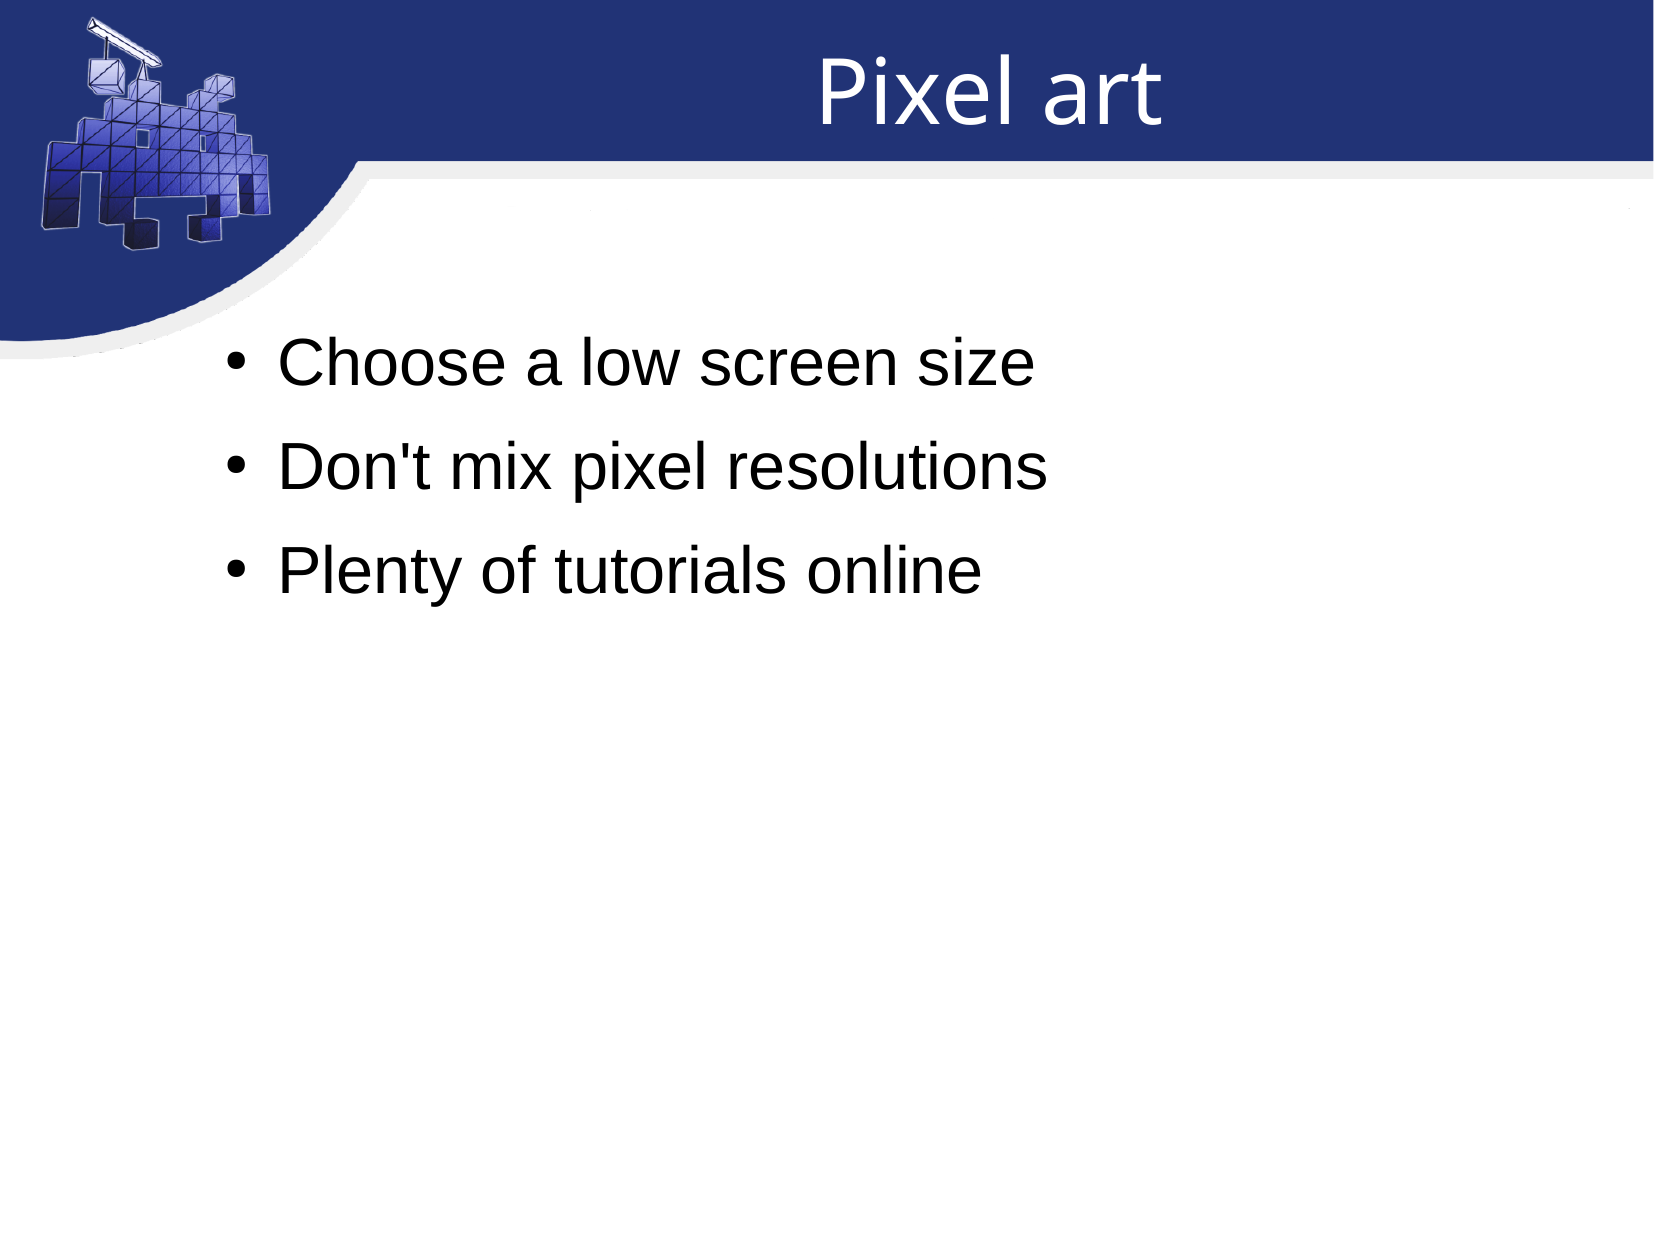

# Pixel art
Choose a low screen size
Don't mix pixel resolutions
Plenty of tutorials online